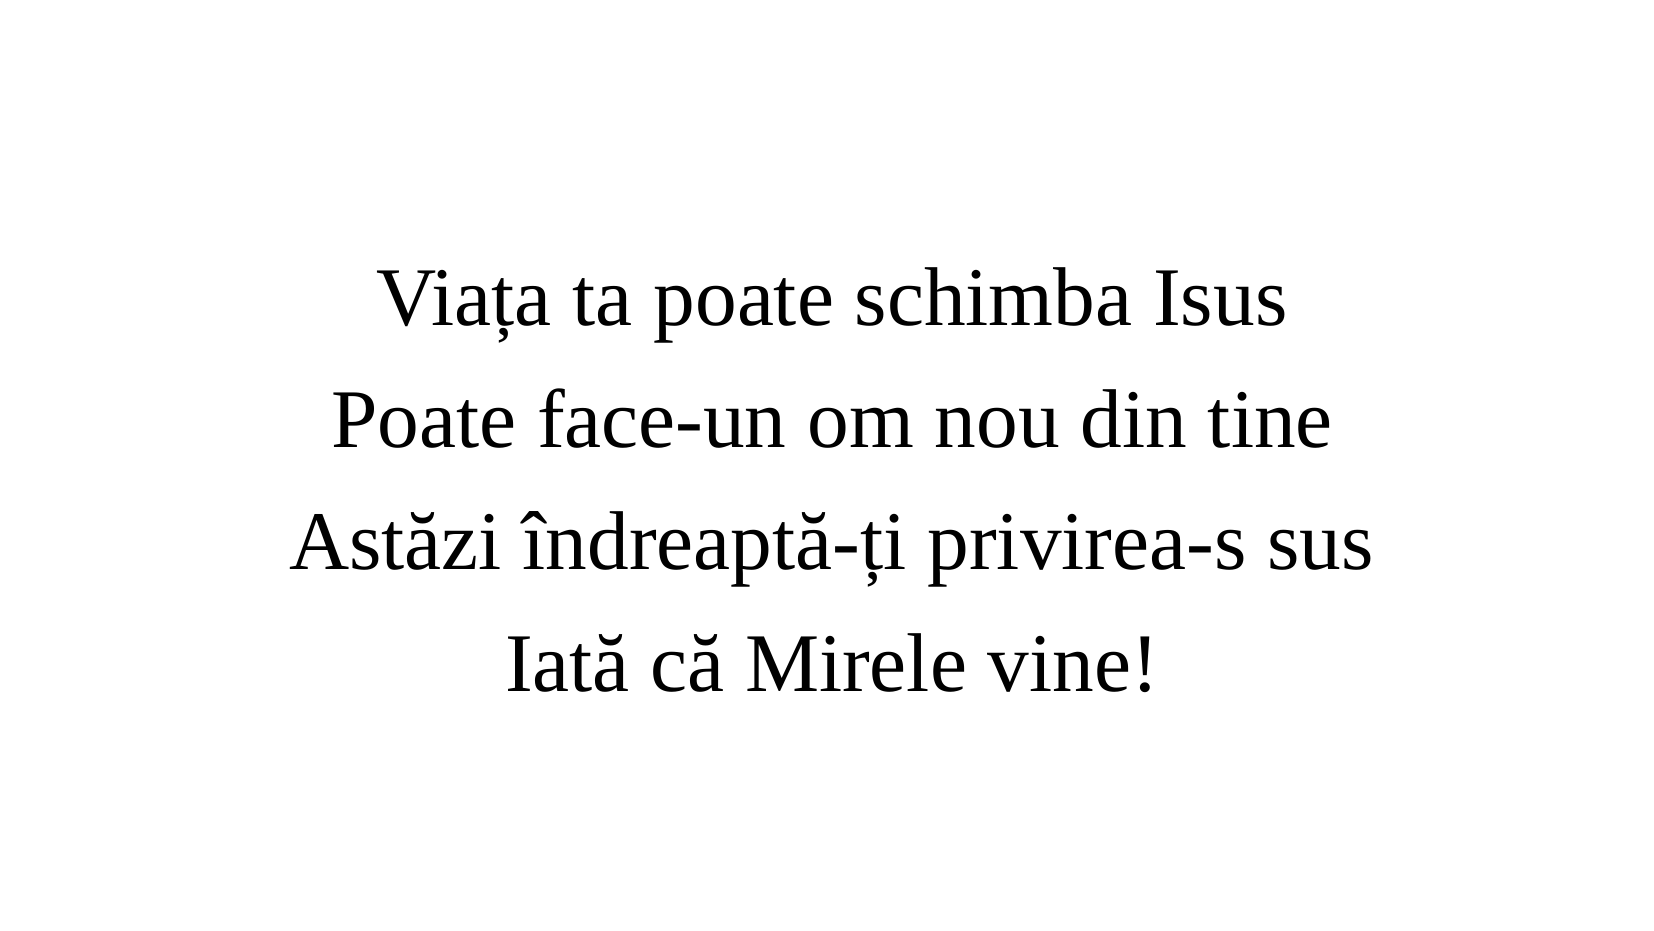

# Viața ta poate schimba Isus
Poate face-un om nou din tine
Astăzi îndreaptă-ți privirea-s sus
Iată că Mirele vine!